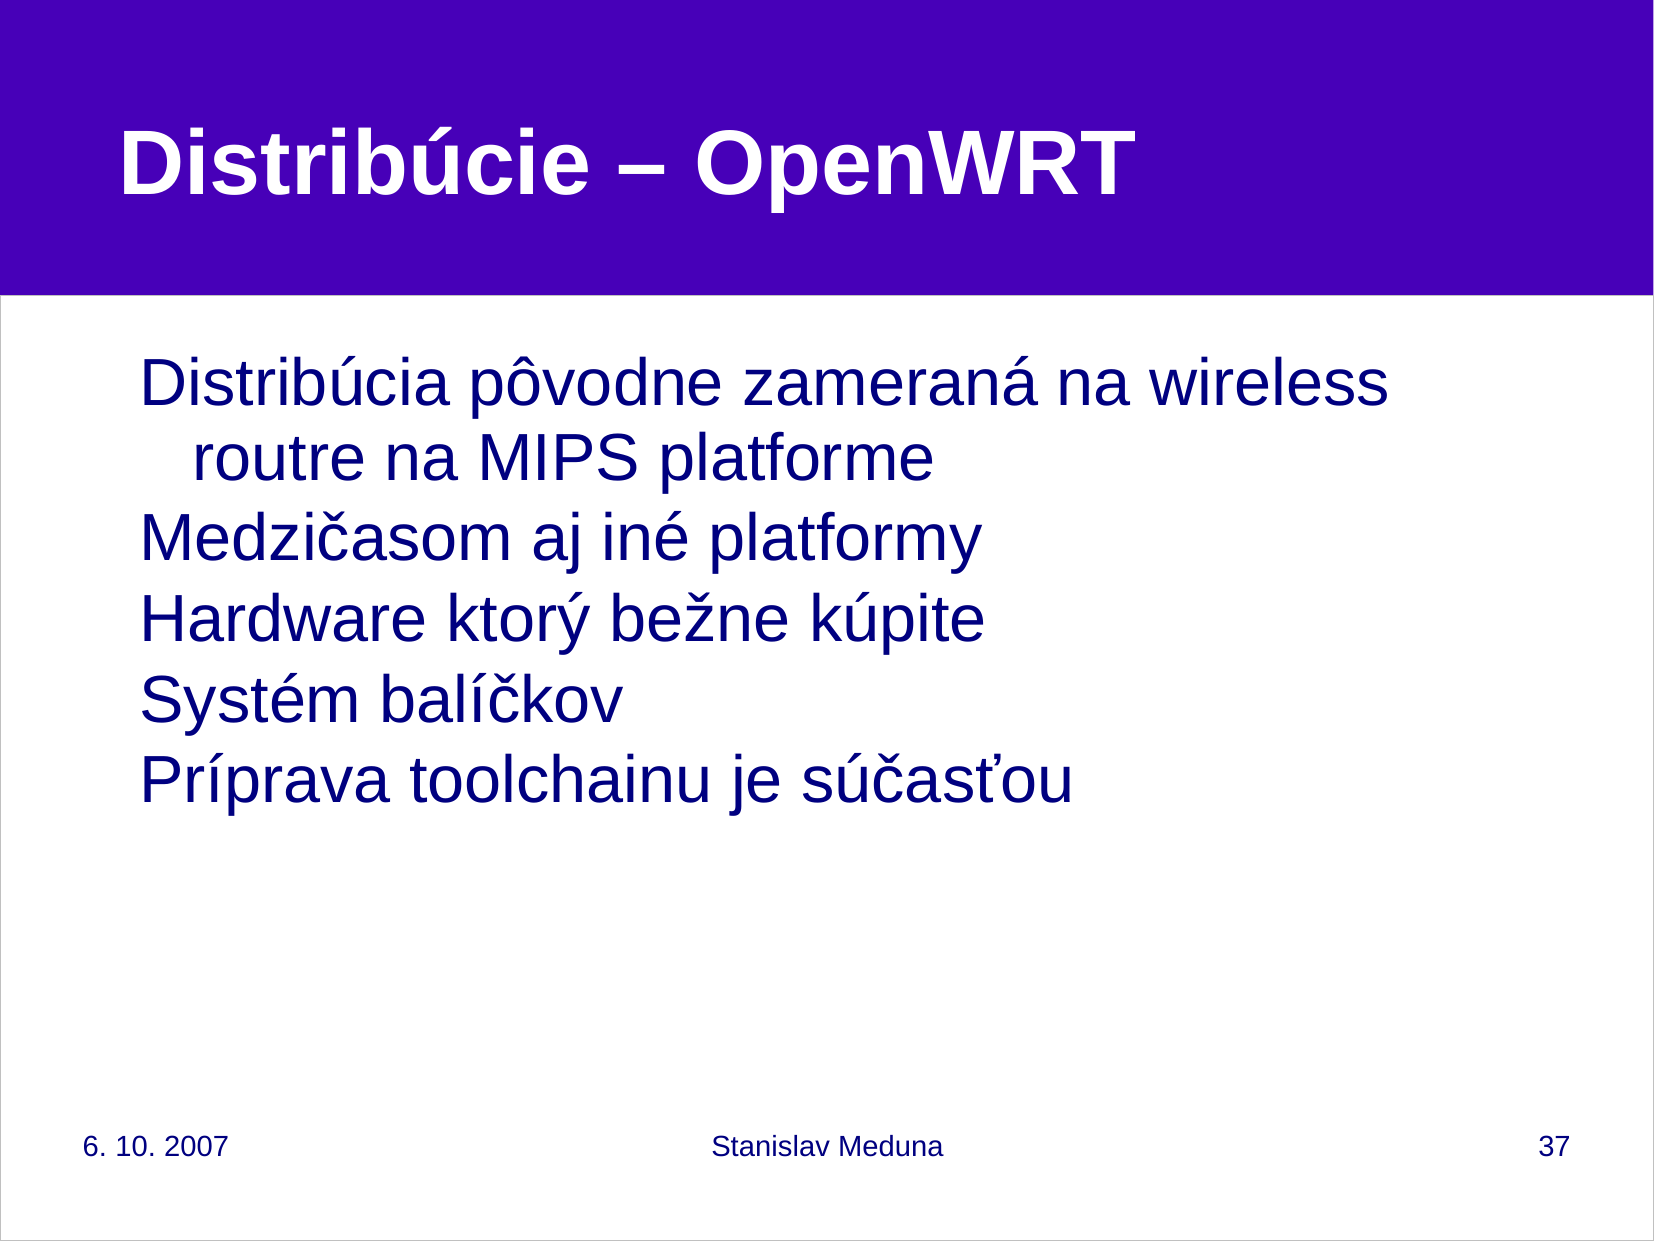

# Distribúcie – OpenWRT
Distribúcia pôvodne zameraná na wireless routre na MIPS platforme
Medzičasom aj iné platformy
Hardware ktorý bežne kúpite
Systém balíčkov
Príprava toolchainu je súčasťou
6. 10. 2007
Stanislav Meduna
37